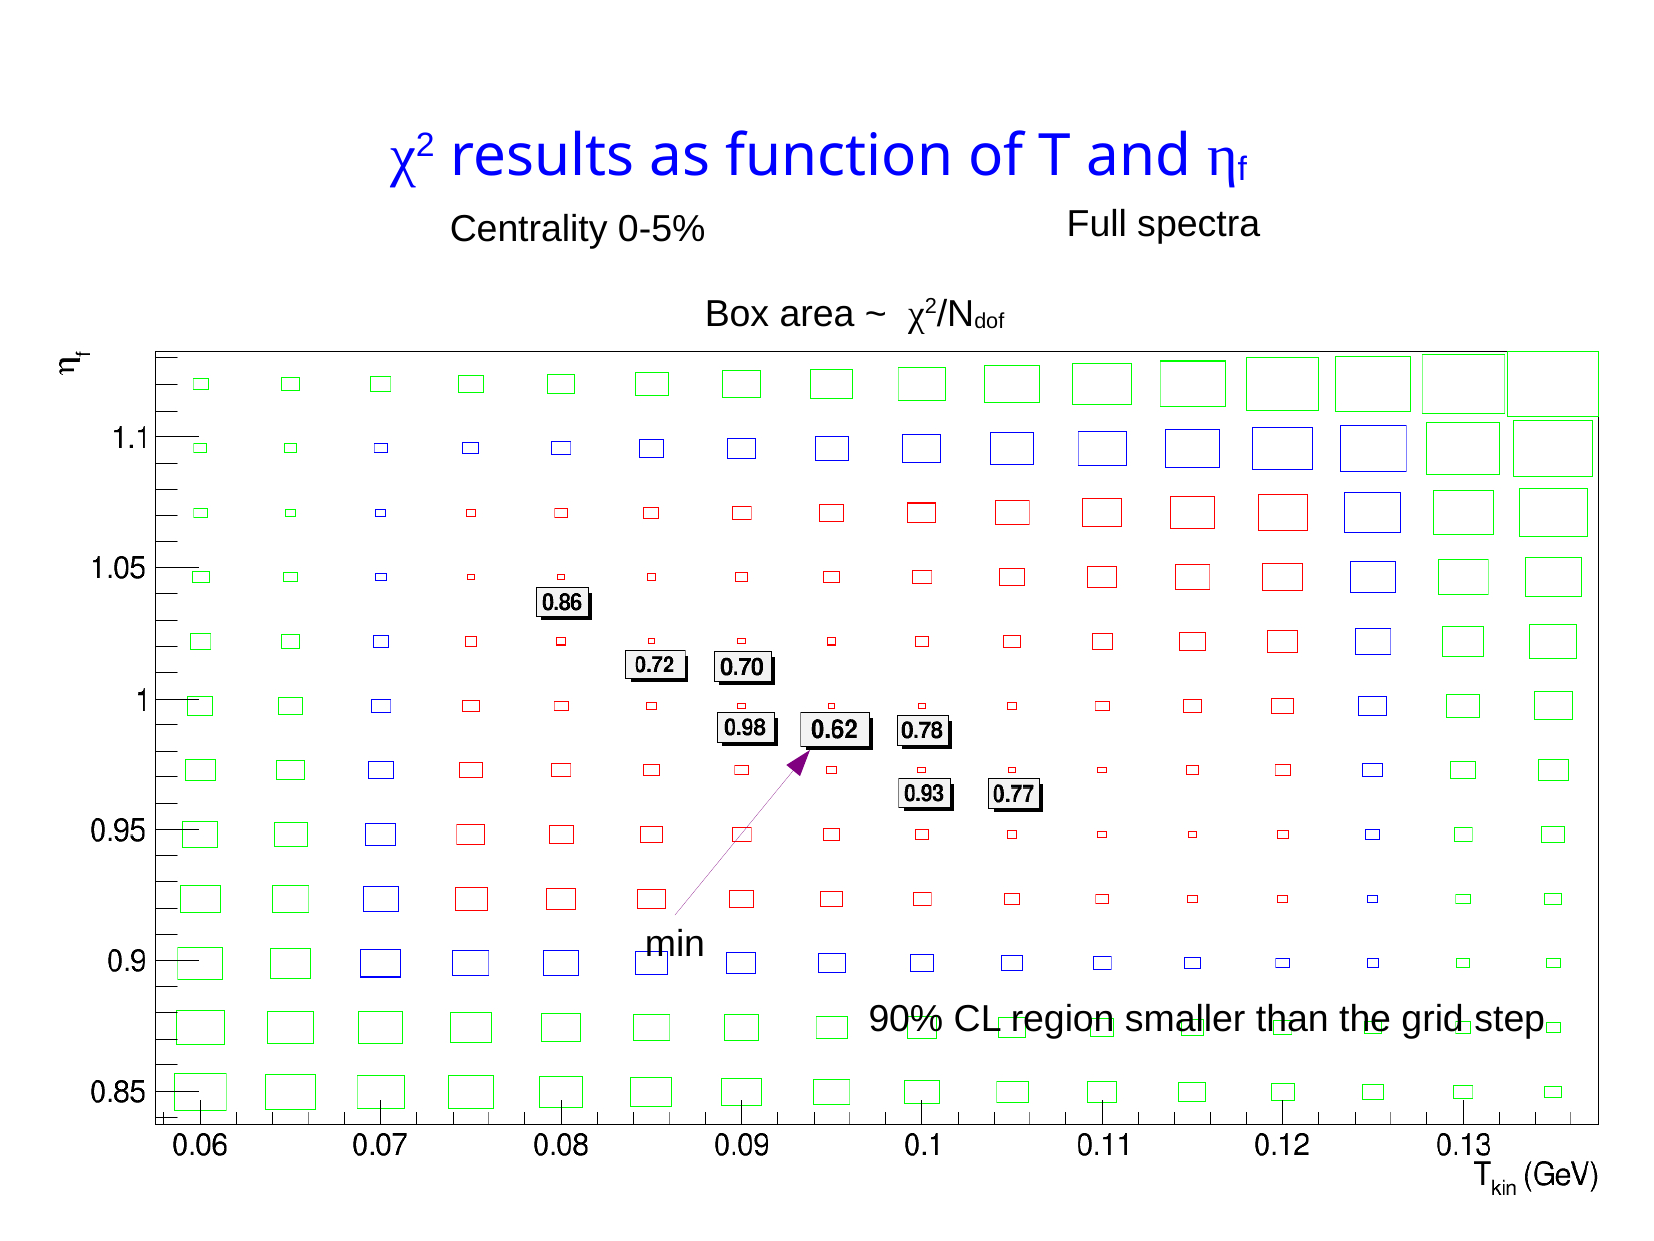

# χ2 results as function of T and ηf
Full spectra
Centrality 0-5%
Box area ~ χ2/Ndof
min
90% CL region smaller than the grid step